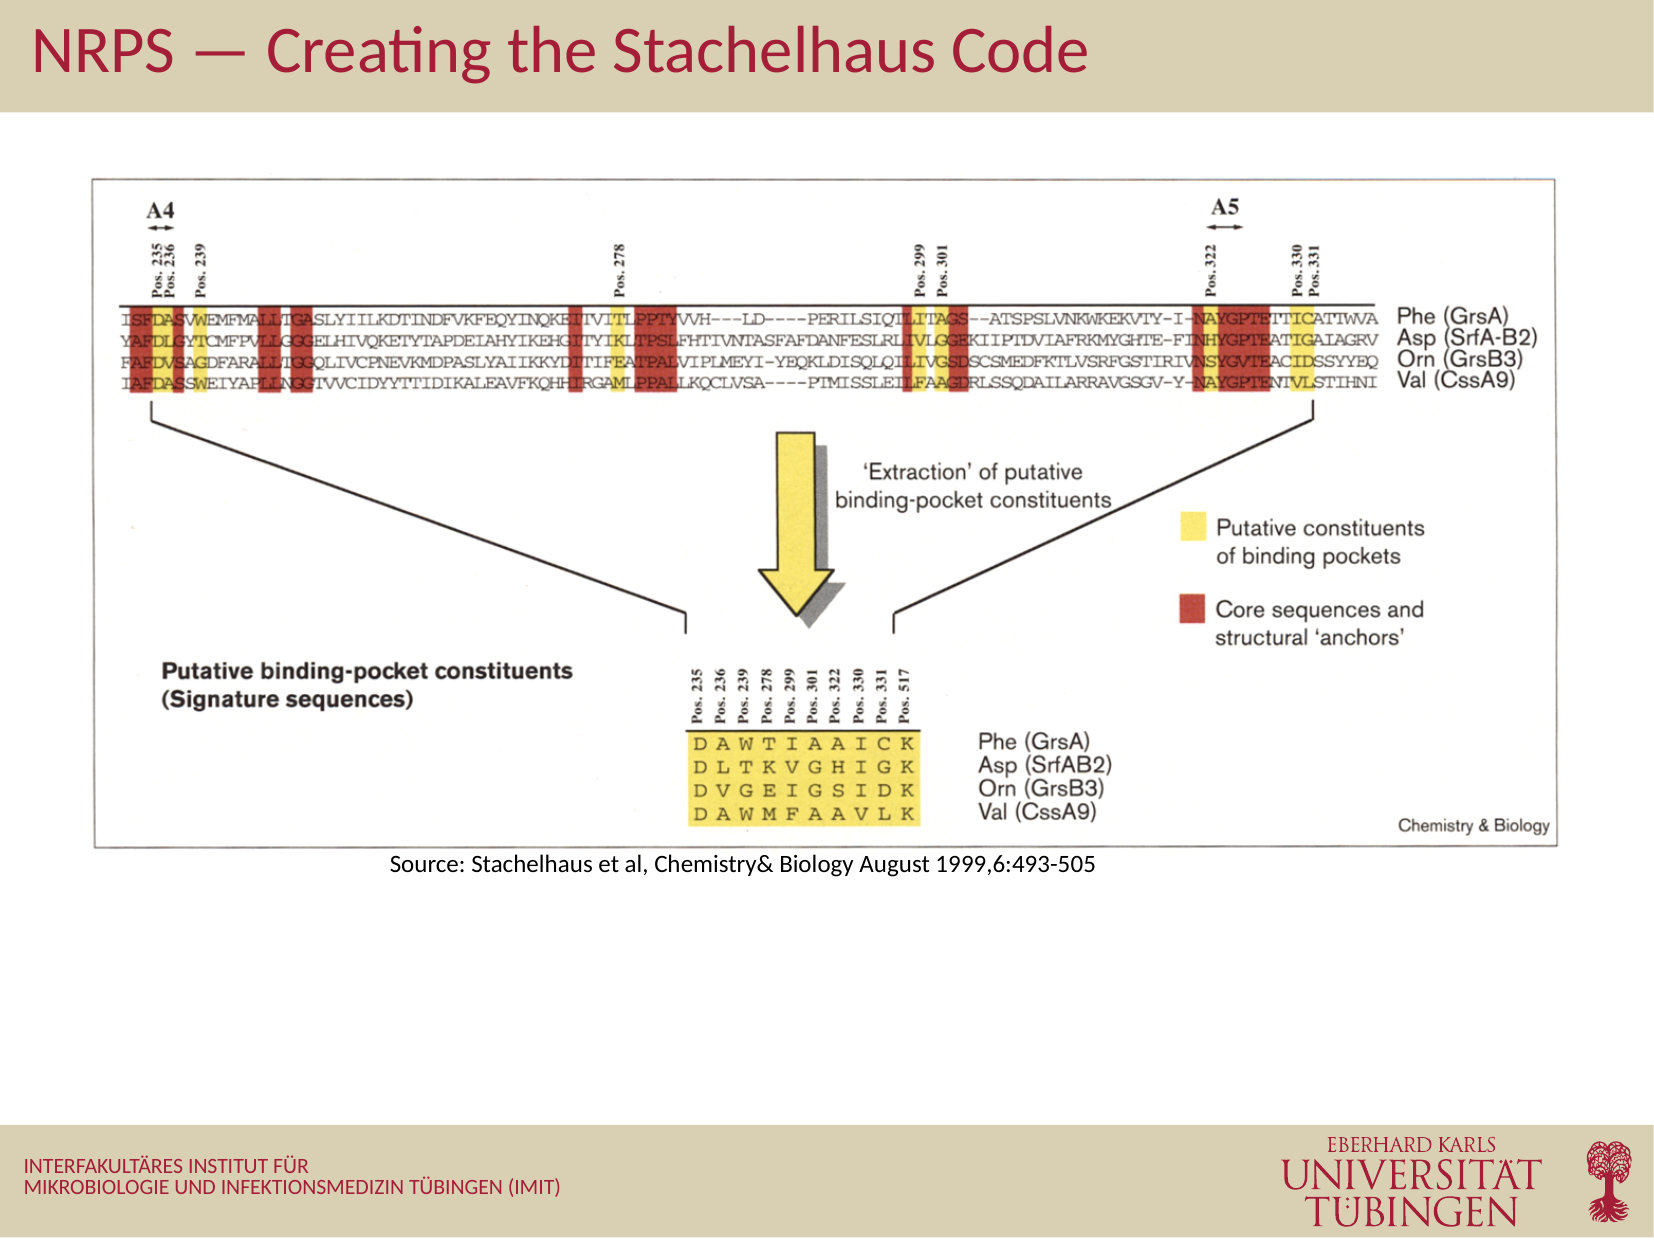

# NRPS — Creating the Stachelhaus Code
Source: Stachelhaus et al, Chemistry& Biology August 1999,6:493-505